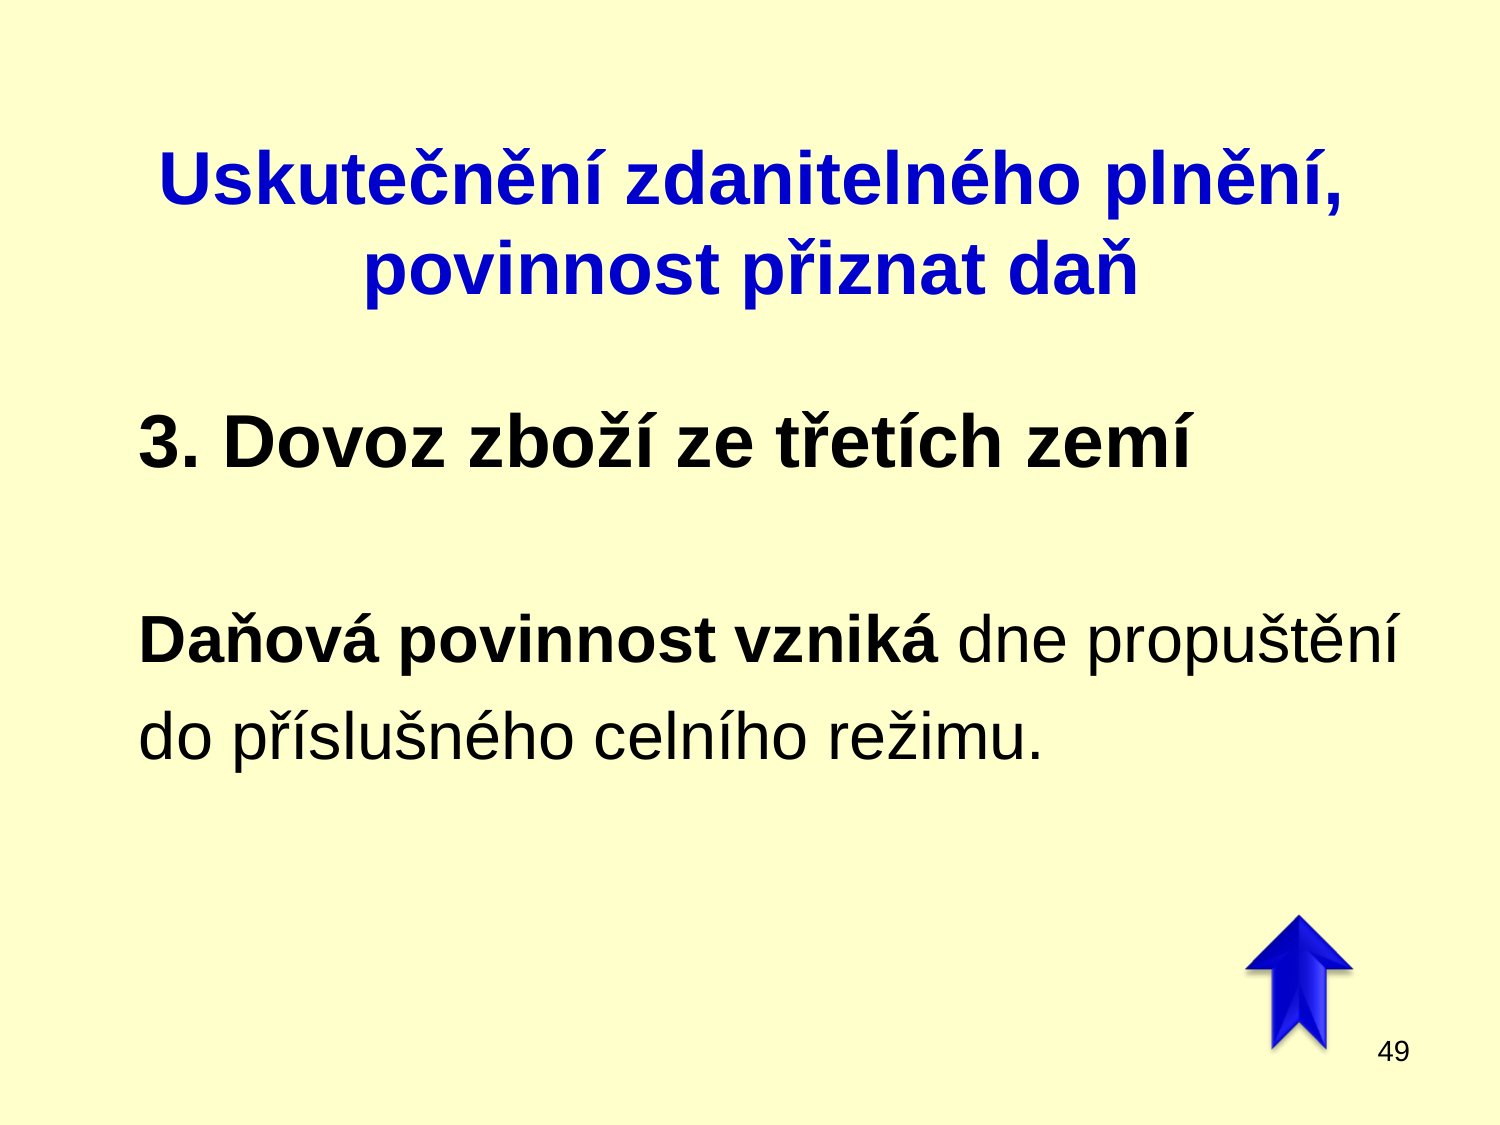

# Uskutečnění zdanitelného plnění, povinnost přiznat daň
3. Dovoz zboží ze třetích zemí
Daňová povinnost vzniká dne propuštění
do příslušného celního režimu.